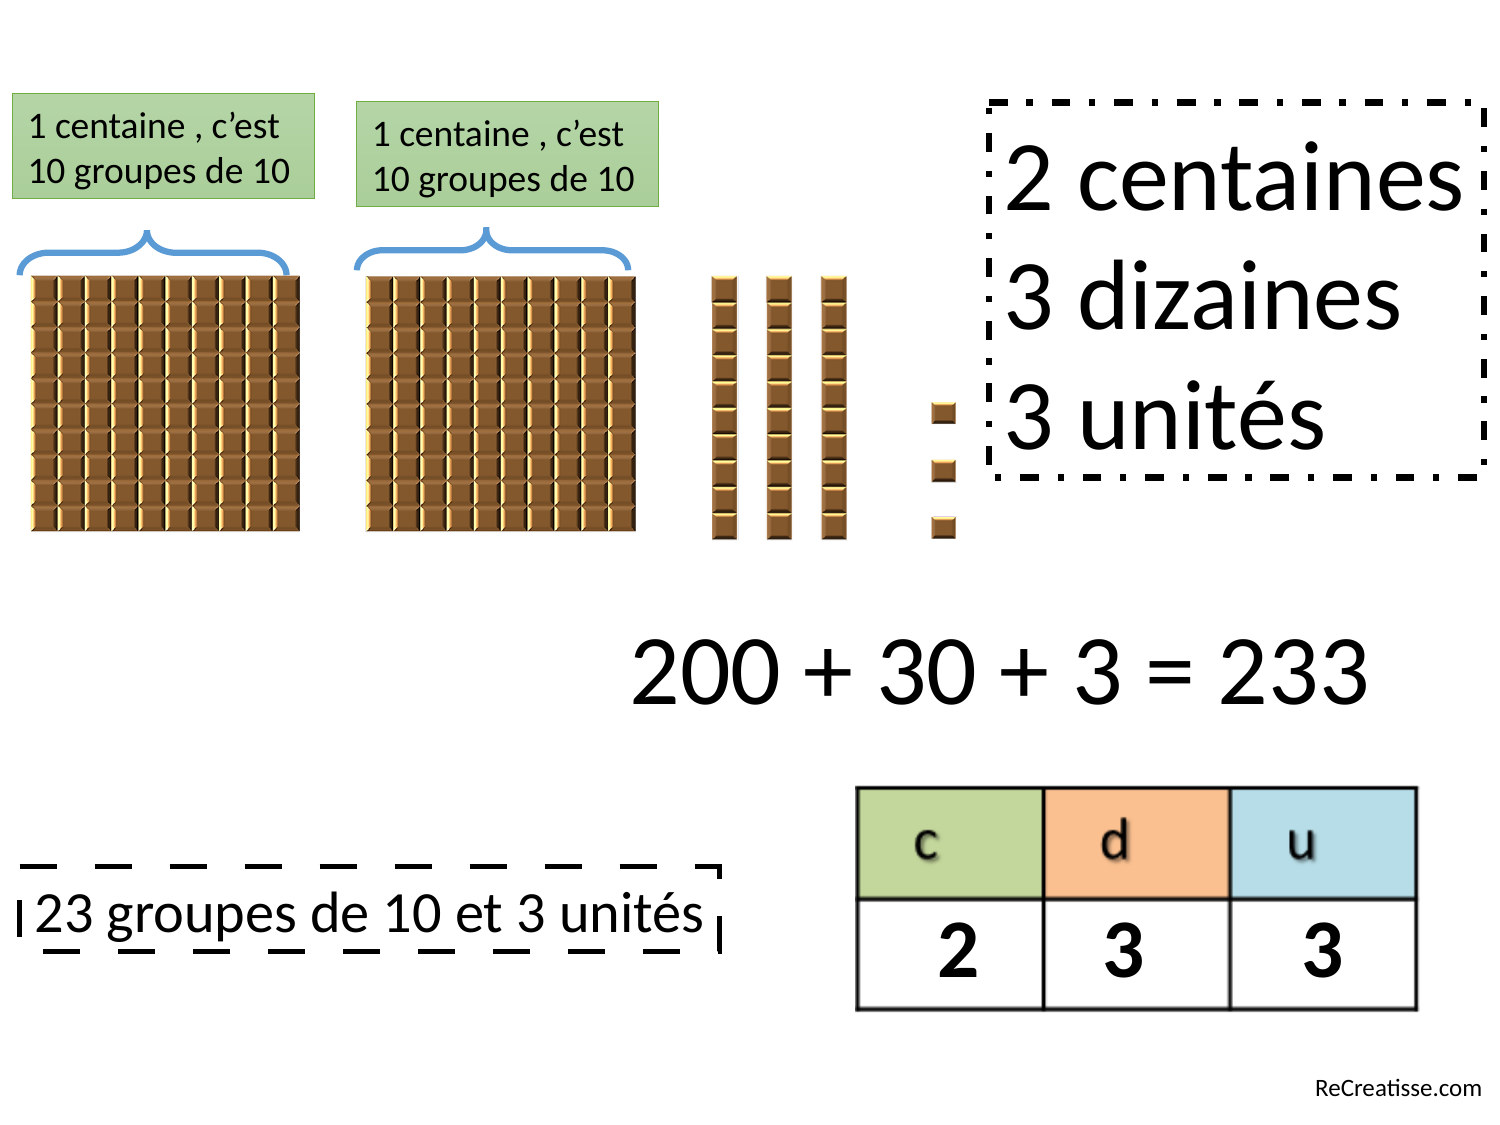

1 centaine , c’est
10 groupes de 10
1 centaine , c’est
10 groupes de 10
2 centaines
3 dizaines
3 unités
200 + 30 + 3 = 233
23 groupes de 10 et 3 unités
2
3
3
ReCreatisse.com